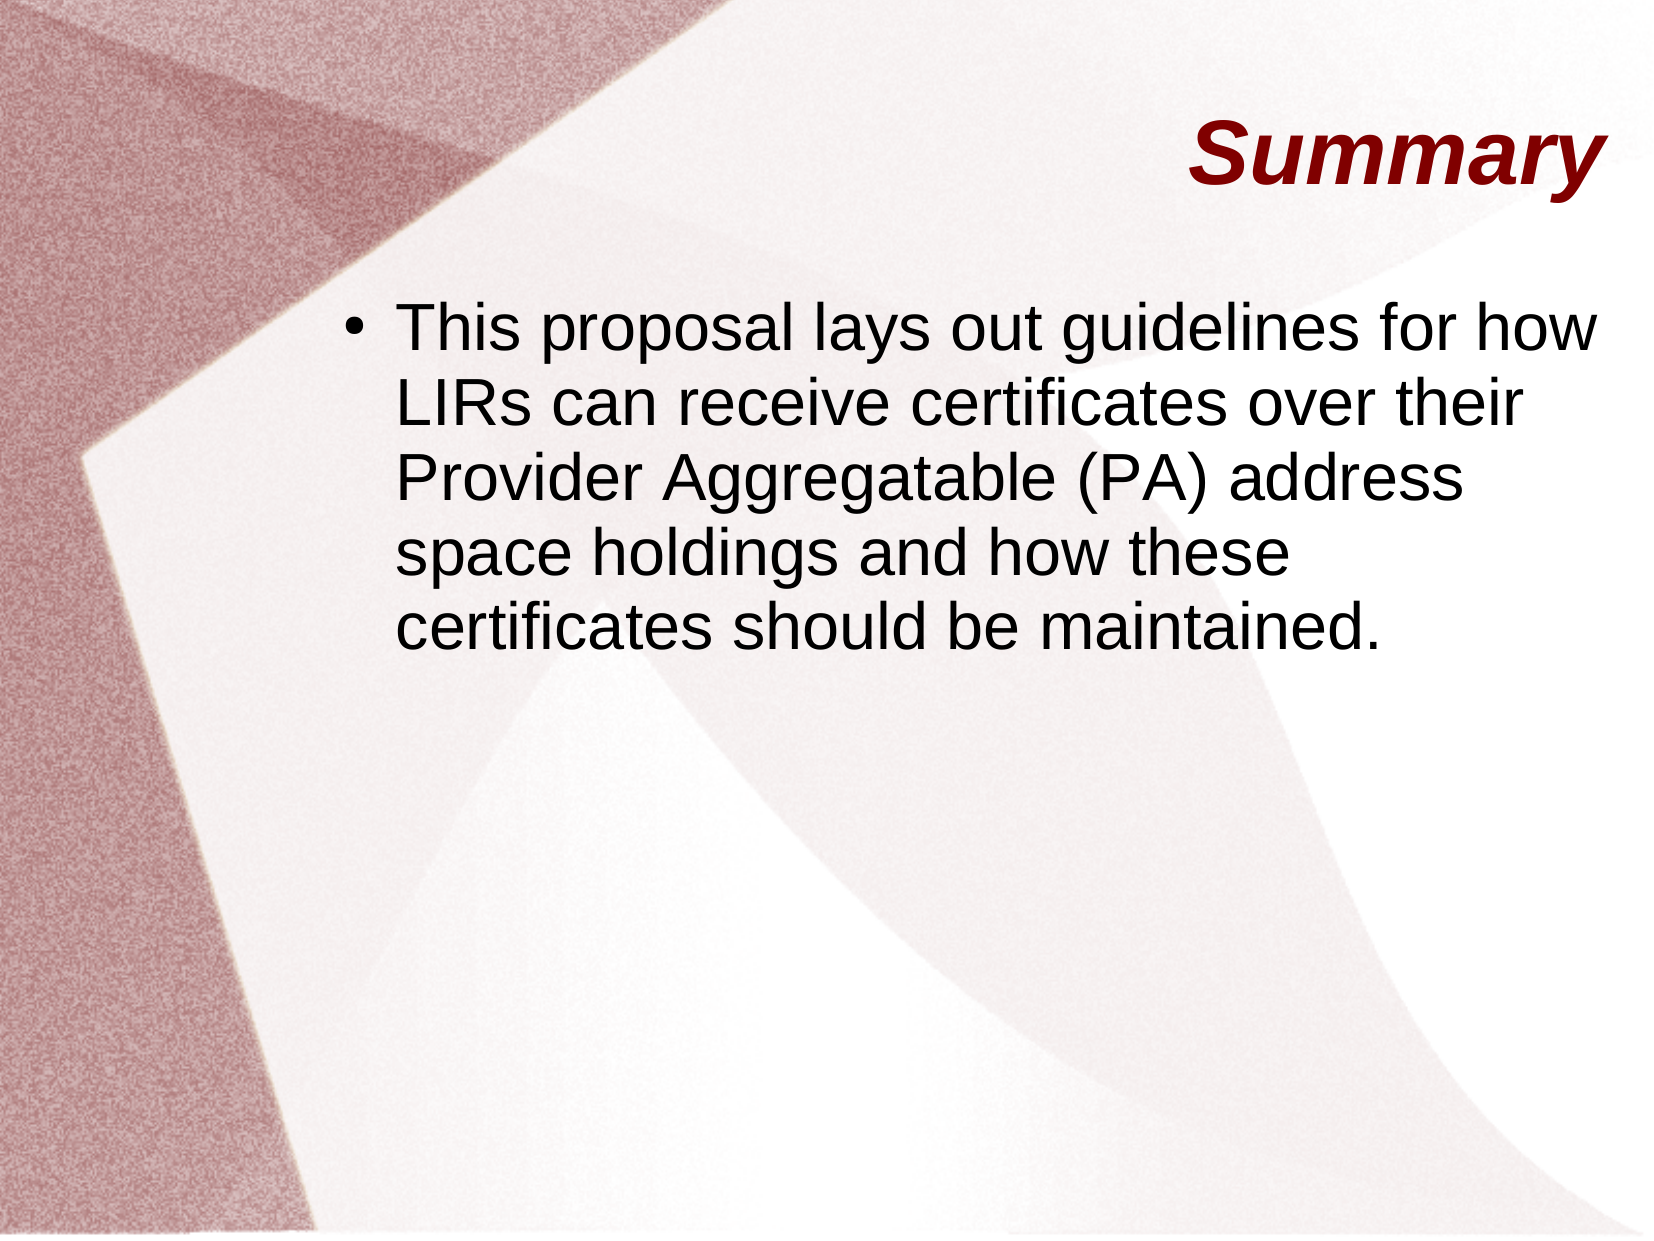

# Summary
This proposal lays out guidelines for how LIRs can receive certificates over their Provider Aggregatable (PA) address space holdings and how these certificates should be maintained.